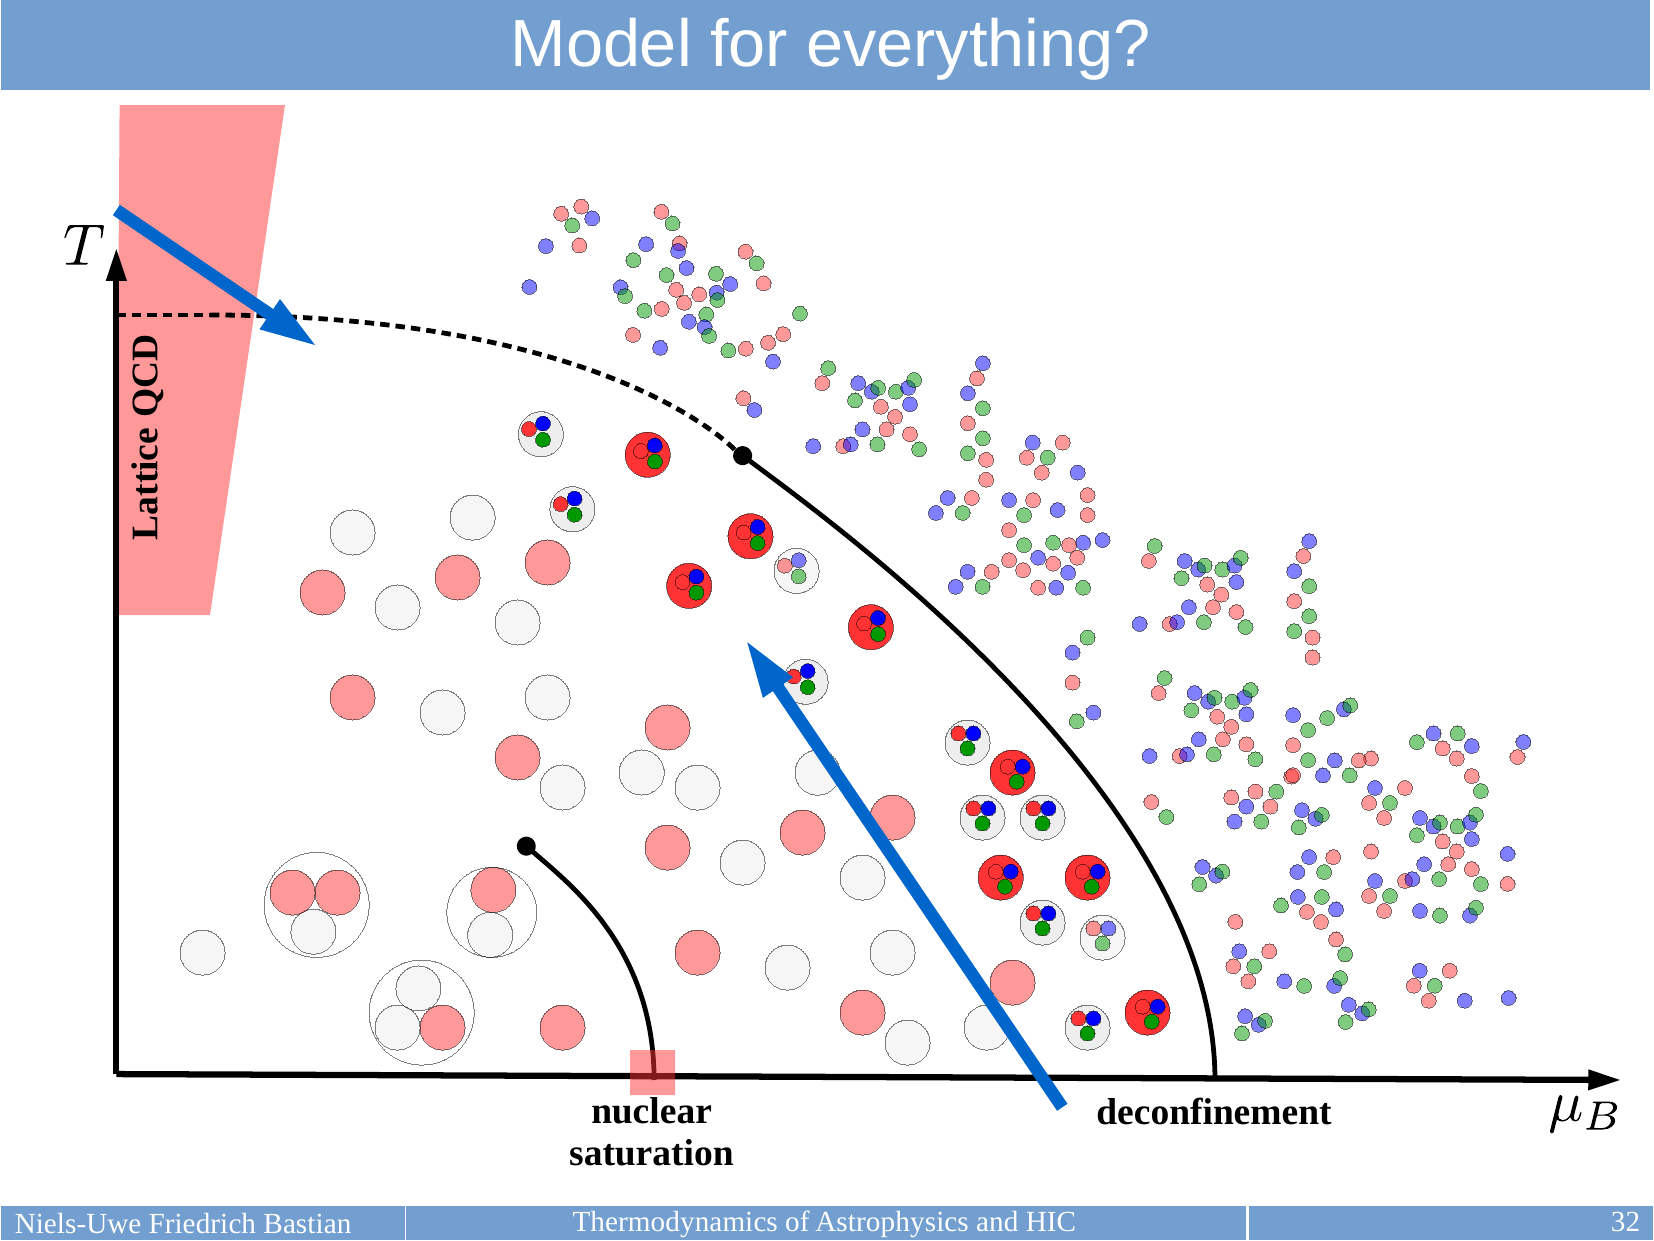

# Model for everything?
Lattice QCD
nuclear saturation
deconfinement
Thermodynamics of Astrophysics and HIC
32